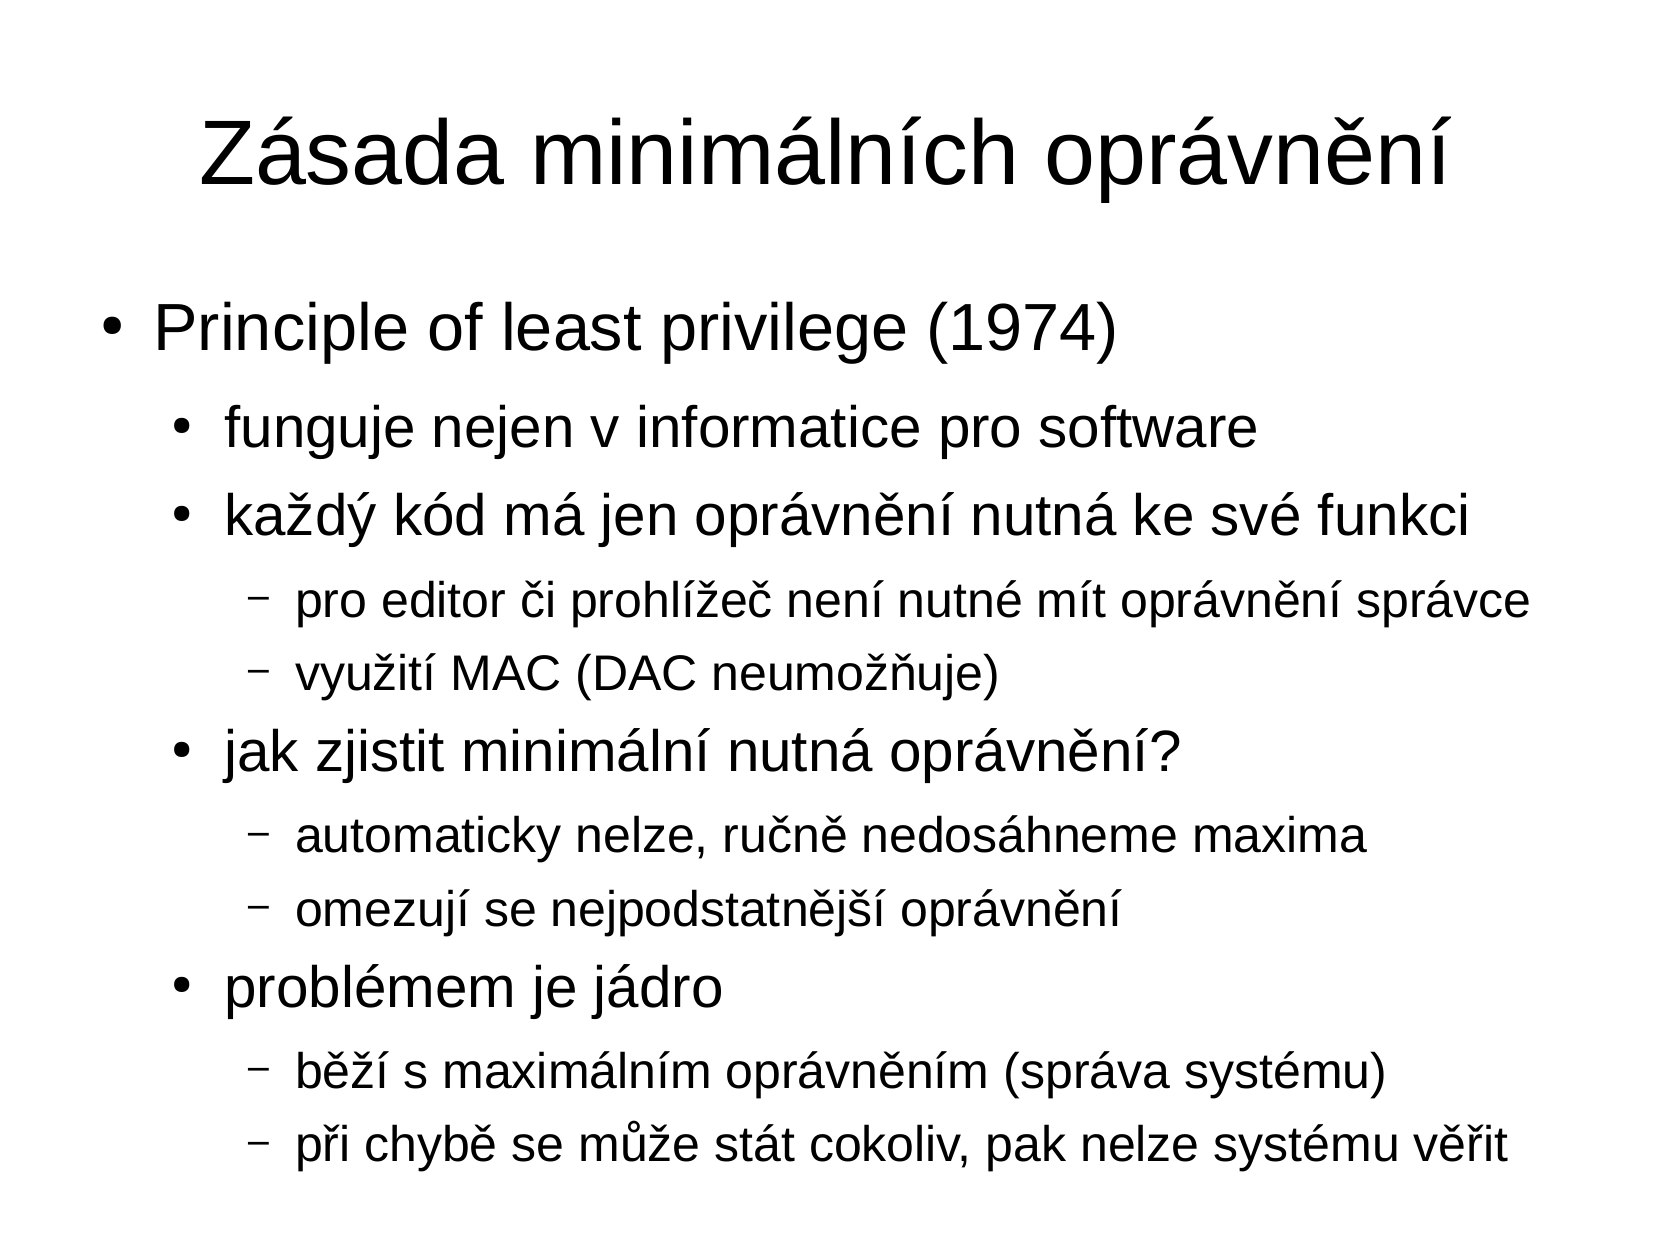

# Zásada minimálních oprávnění
Principle of least privilege (1974)
funguje nejen v informatice pro software
každý kód má jen oprávnění nutná ke své funkci
pro editor či prohlížeč není nutné mít oprávnění správce
využití MAC (DAC neumožňuje)
jak zjistit minimální nutná oprávnění?
automaticky nelze, ručně nedosáhneme maxima
omezují se nejpodstatnější oprávnění
problémem je jádro
běží s maximálním oprávněním (správa systému)
při chybě se může stát cokoliv, pak nelze systému věřit